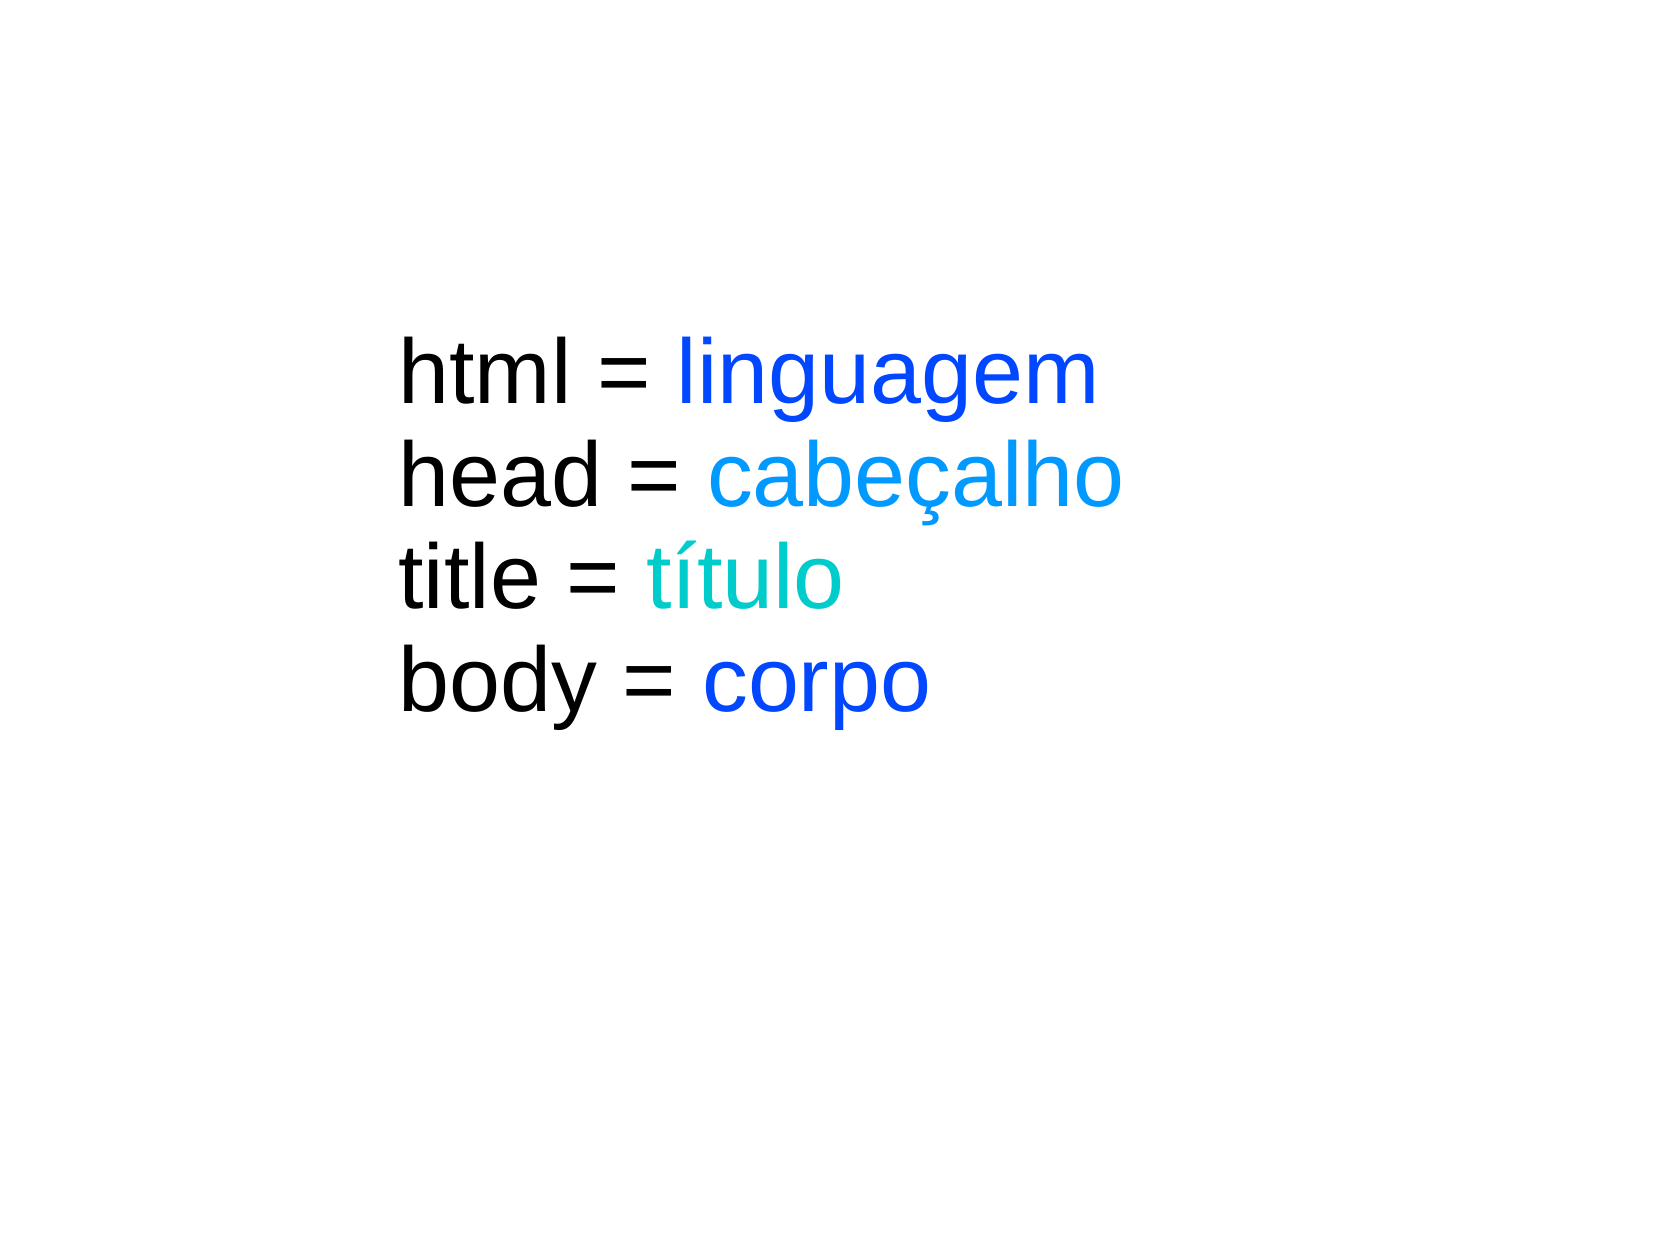

html = linguagem
head = cabeçalho
title = título
body = corpo